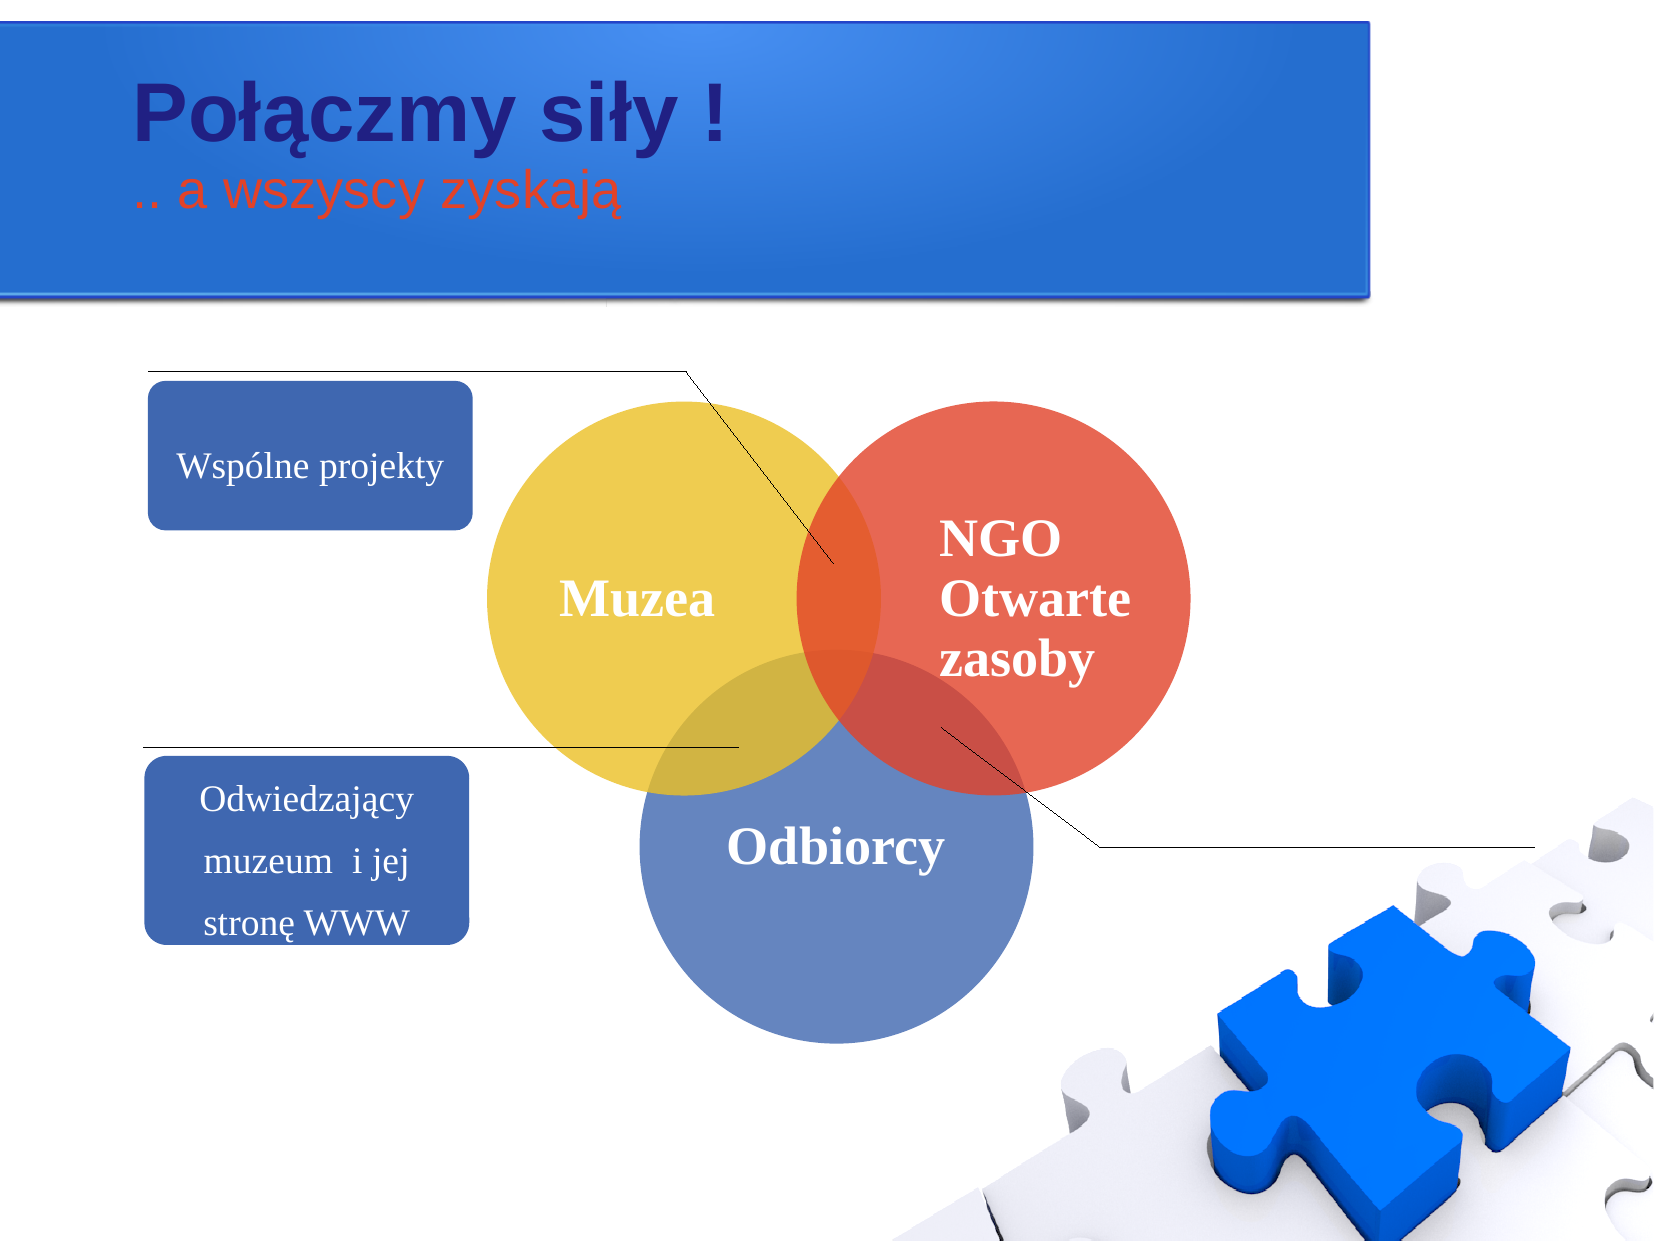

Połączmy siły !
.. a wszyscy zyskają
Wspólne projekty
NGO Otwarte zasoby
Muzea
Odbiorcy
Odwiedzający muzeum i jej stronę WWW